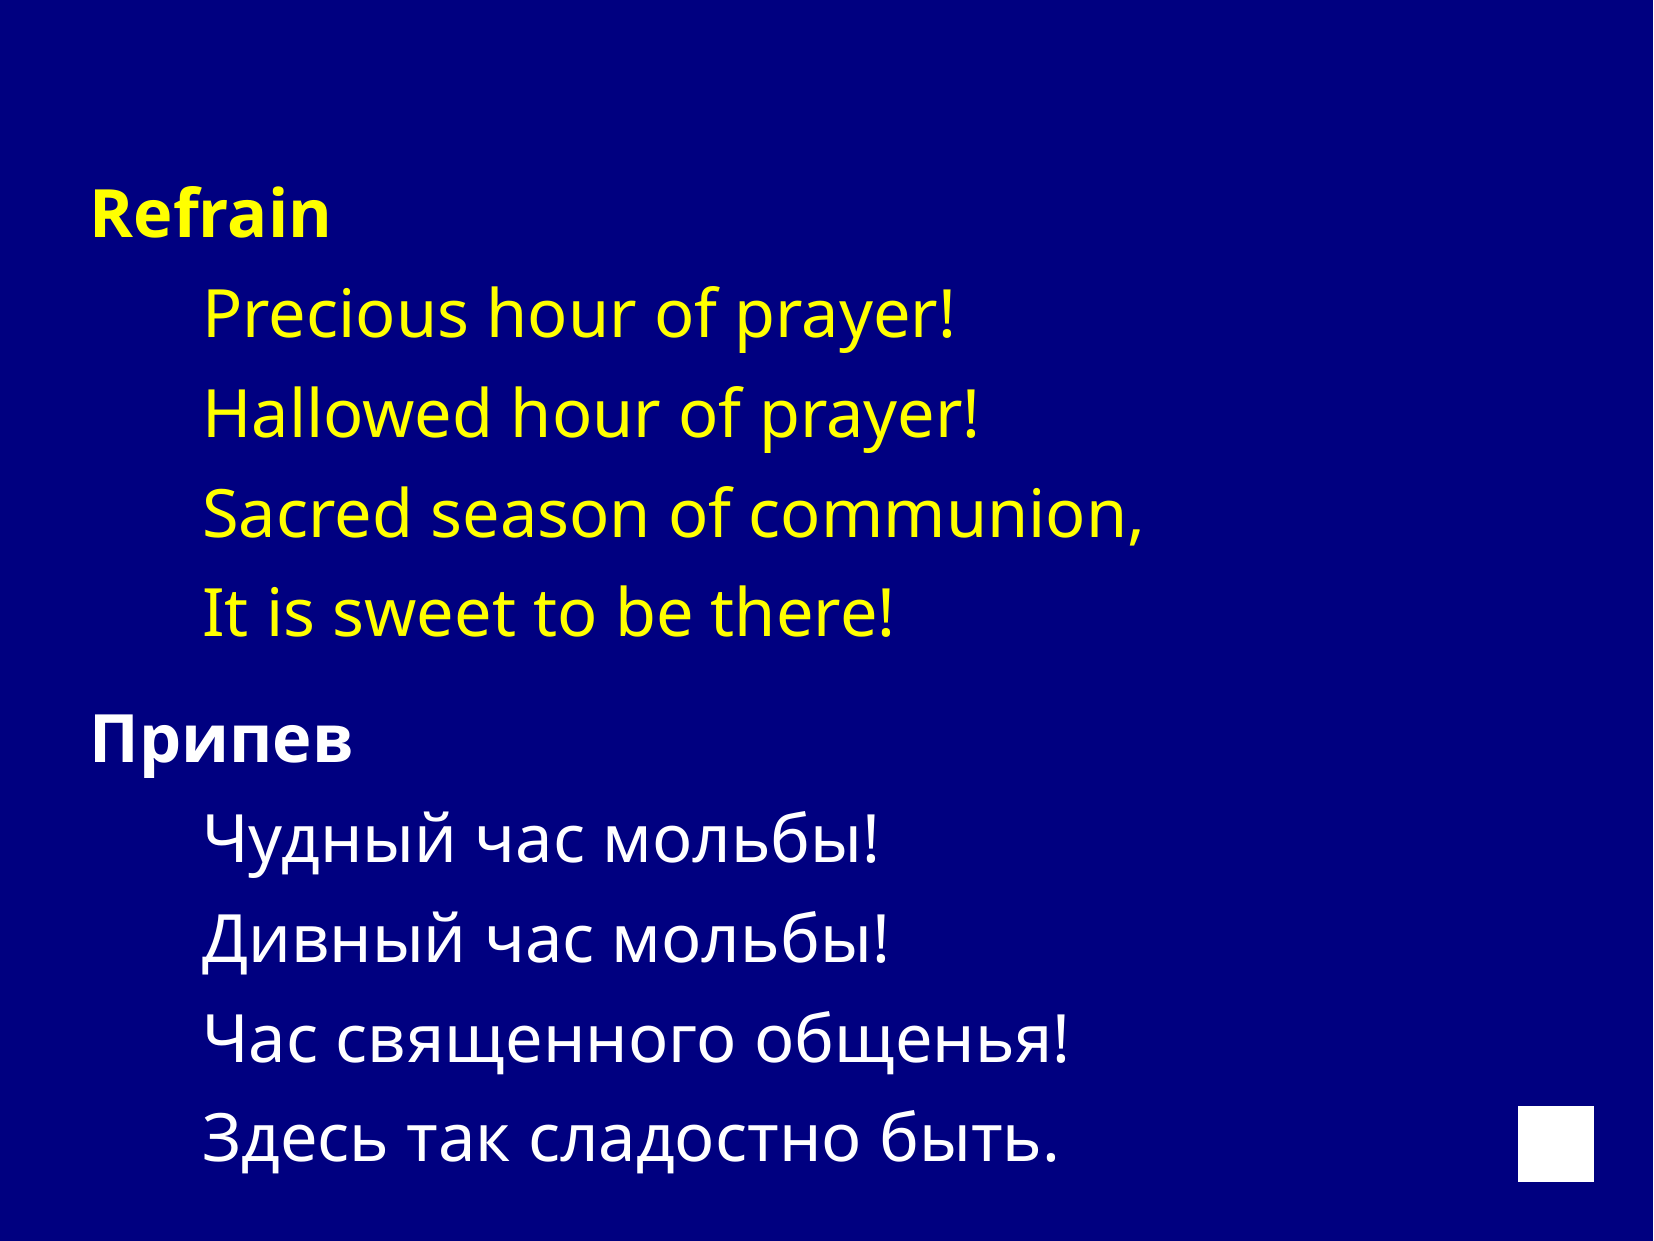

Refrain
	Precious hour of prayer!
	Hallowed hour of prayer!
	Sacred season of communion,
	It is sweet to be there!
Припев
	Чудный час мольбы!
	Дивный час мольбы!
	Час священного общенья!
	Здесь так сладостно быть.